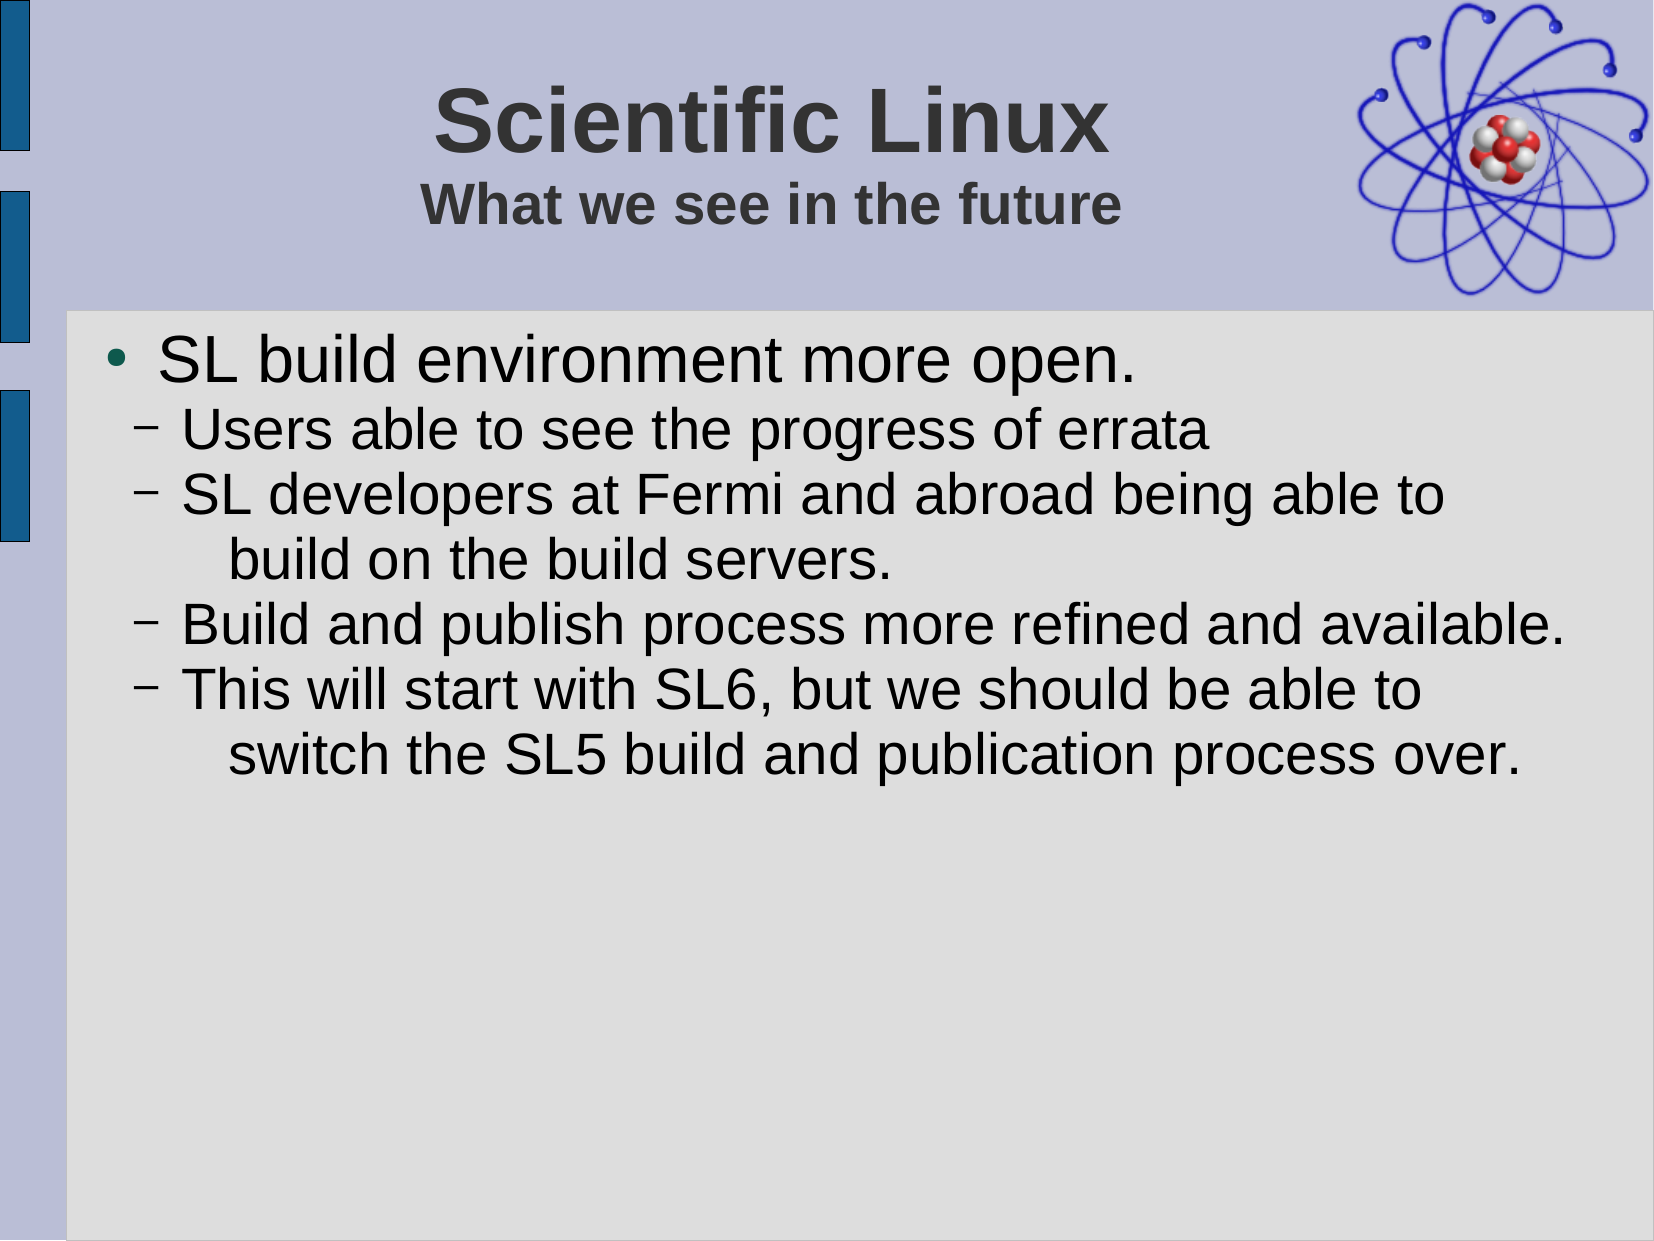

# Scientific Linux What we see in the future
SL build environment more open.
Users able to see the progress of errata
SL developers at Fermi and abroad being able to build on the build servers.
Build and publish process more refined and available.
This will start with SL6, but we should be able to switch the SL5 build and publication process over.